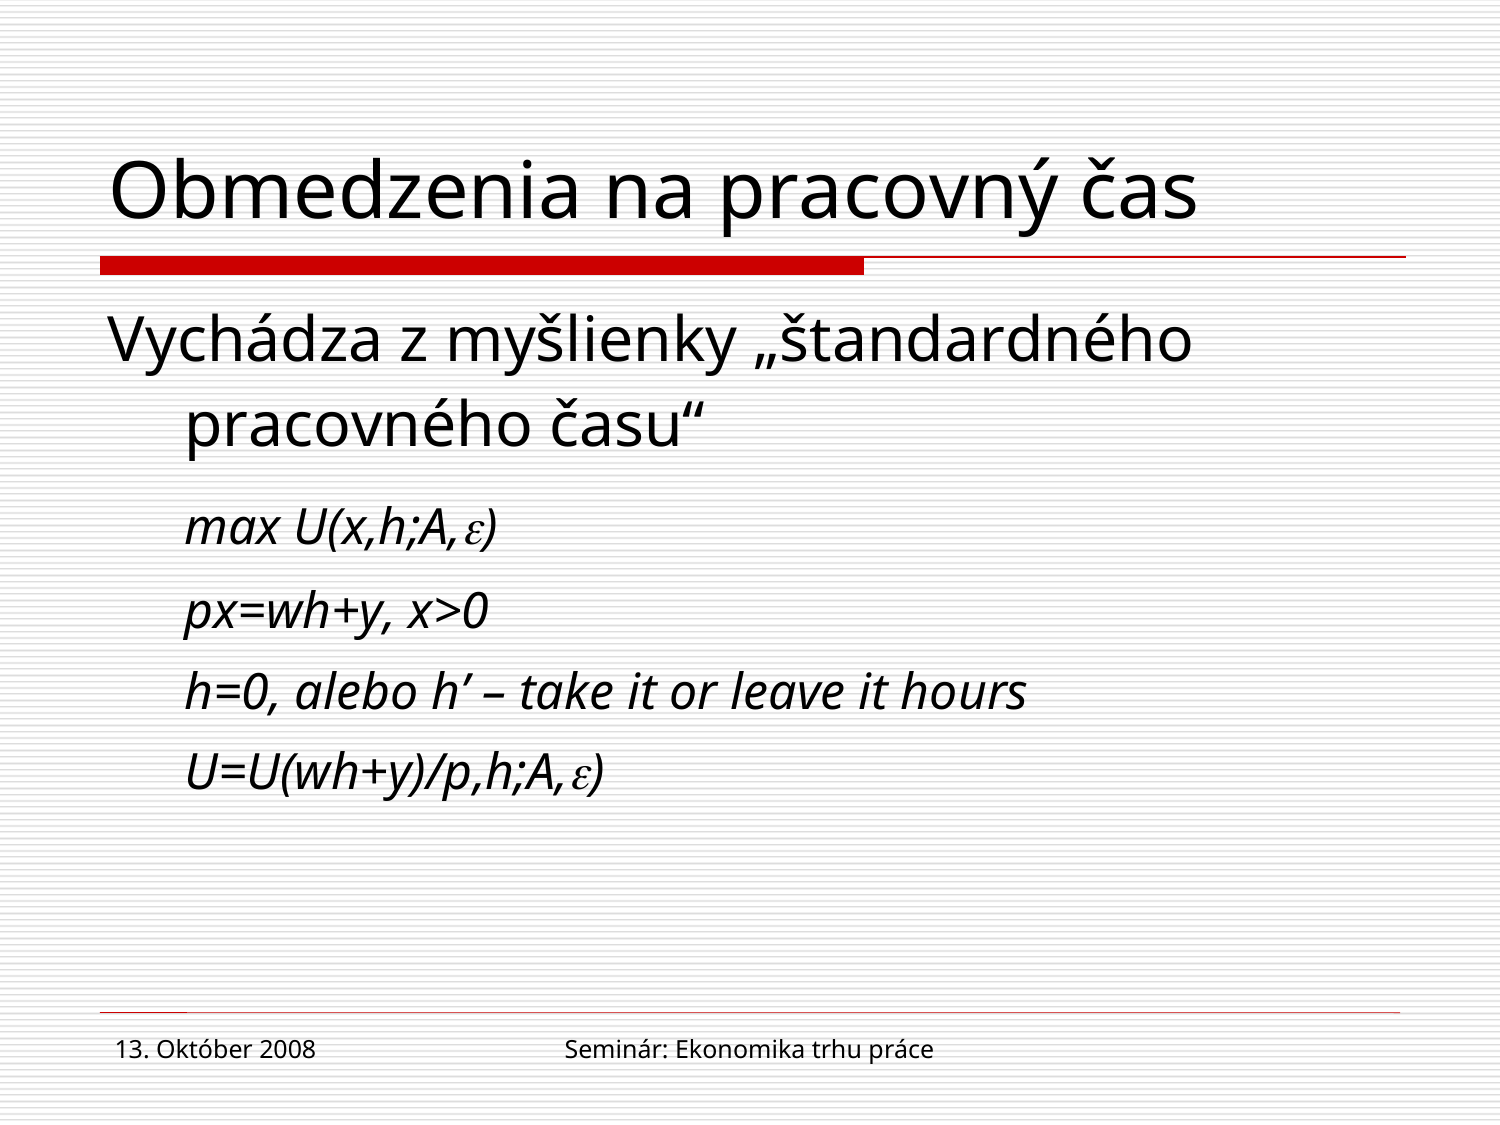

# Obmedzenia na pracovný čas
Vychádza z myšlienky „štandardného pracovného času“
	max U(x,h;A,)‏
	px=wh+y, x>0
	h=0, alebo h’ – take it or leave it hours
	U=U(wh+y)/p,h;A,)‏